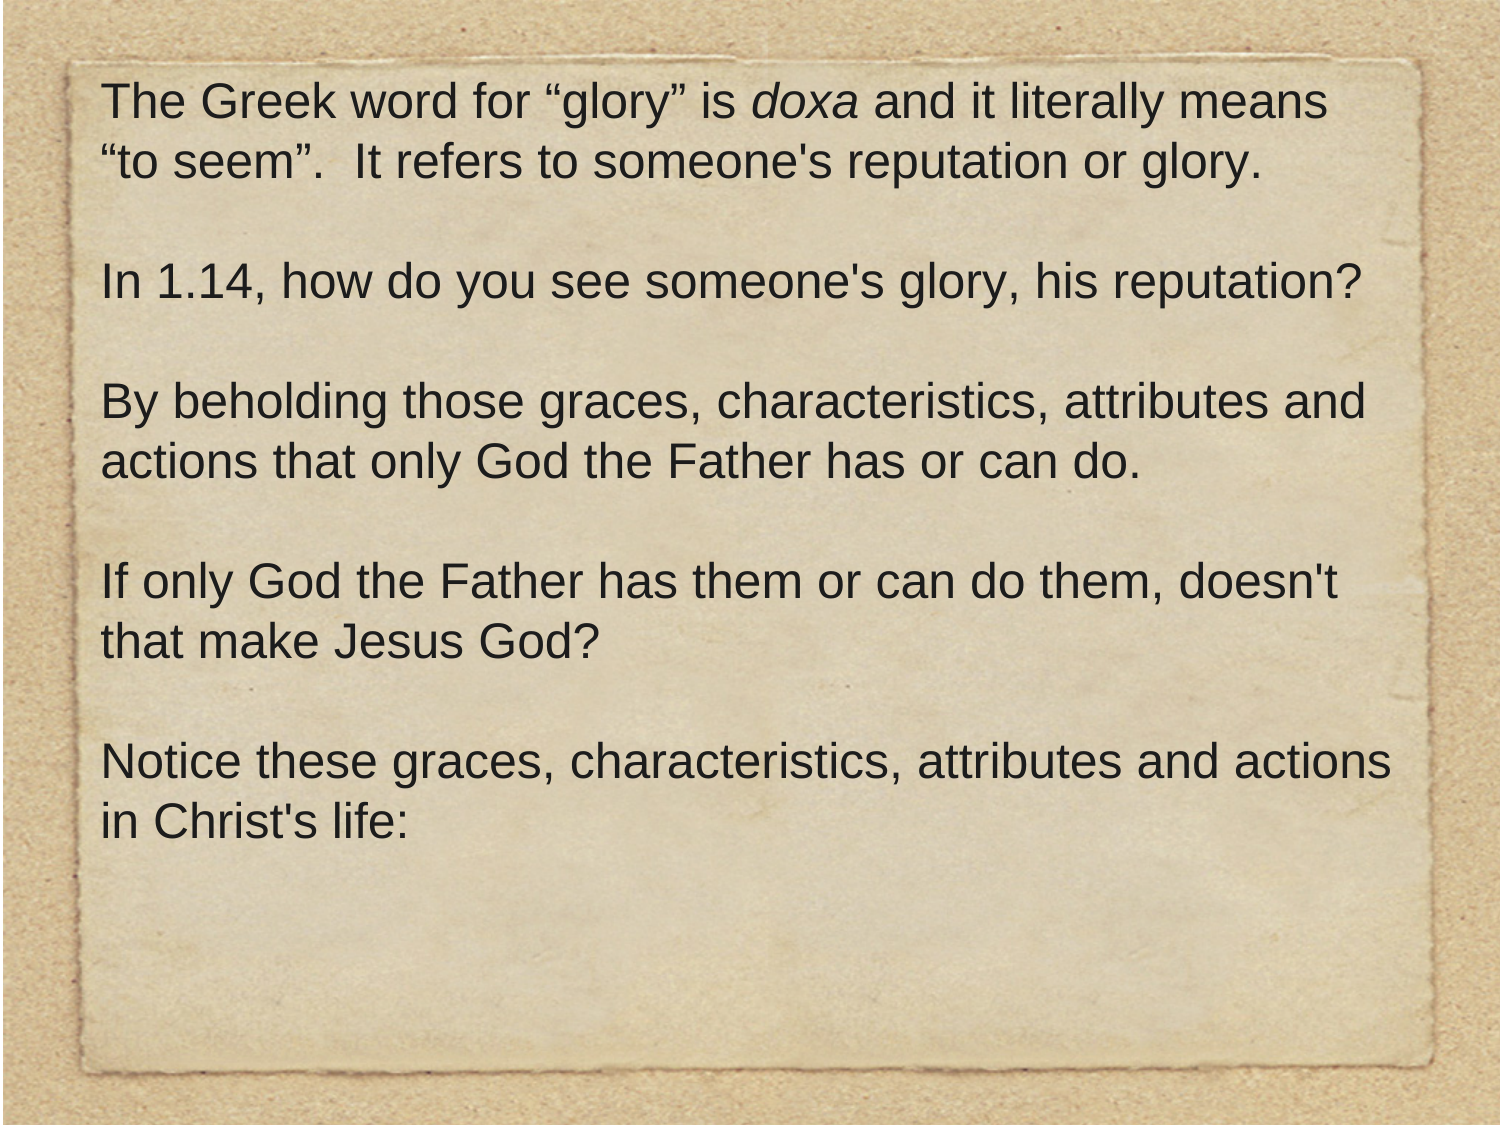

The Greek word for “glory” is doxa and it literally means “to seem”. It refers to someone's reputation or glory.
In 1.14, how do you see someone's glory, his reputation?
By beholding those graces, characteristics, attributes and actions that only God the Father has or can do.
If only God the Father has them or can do them, doesn't that make Jesus God?
Notice these graces, characteristics, attributes and actions in Christ's life: